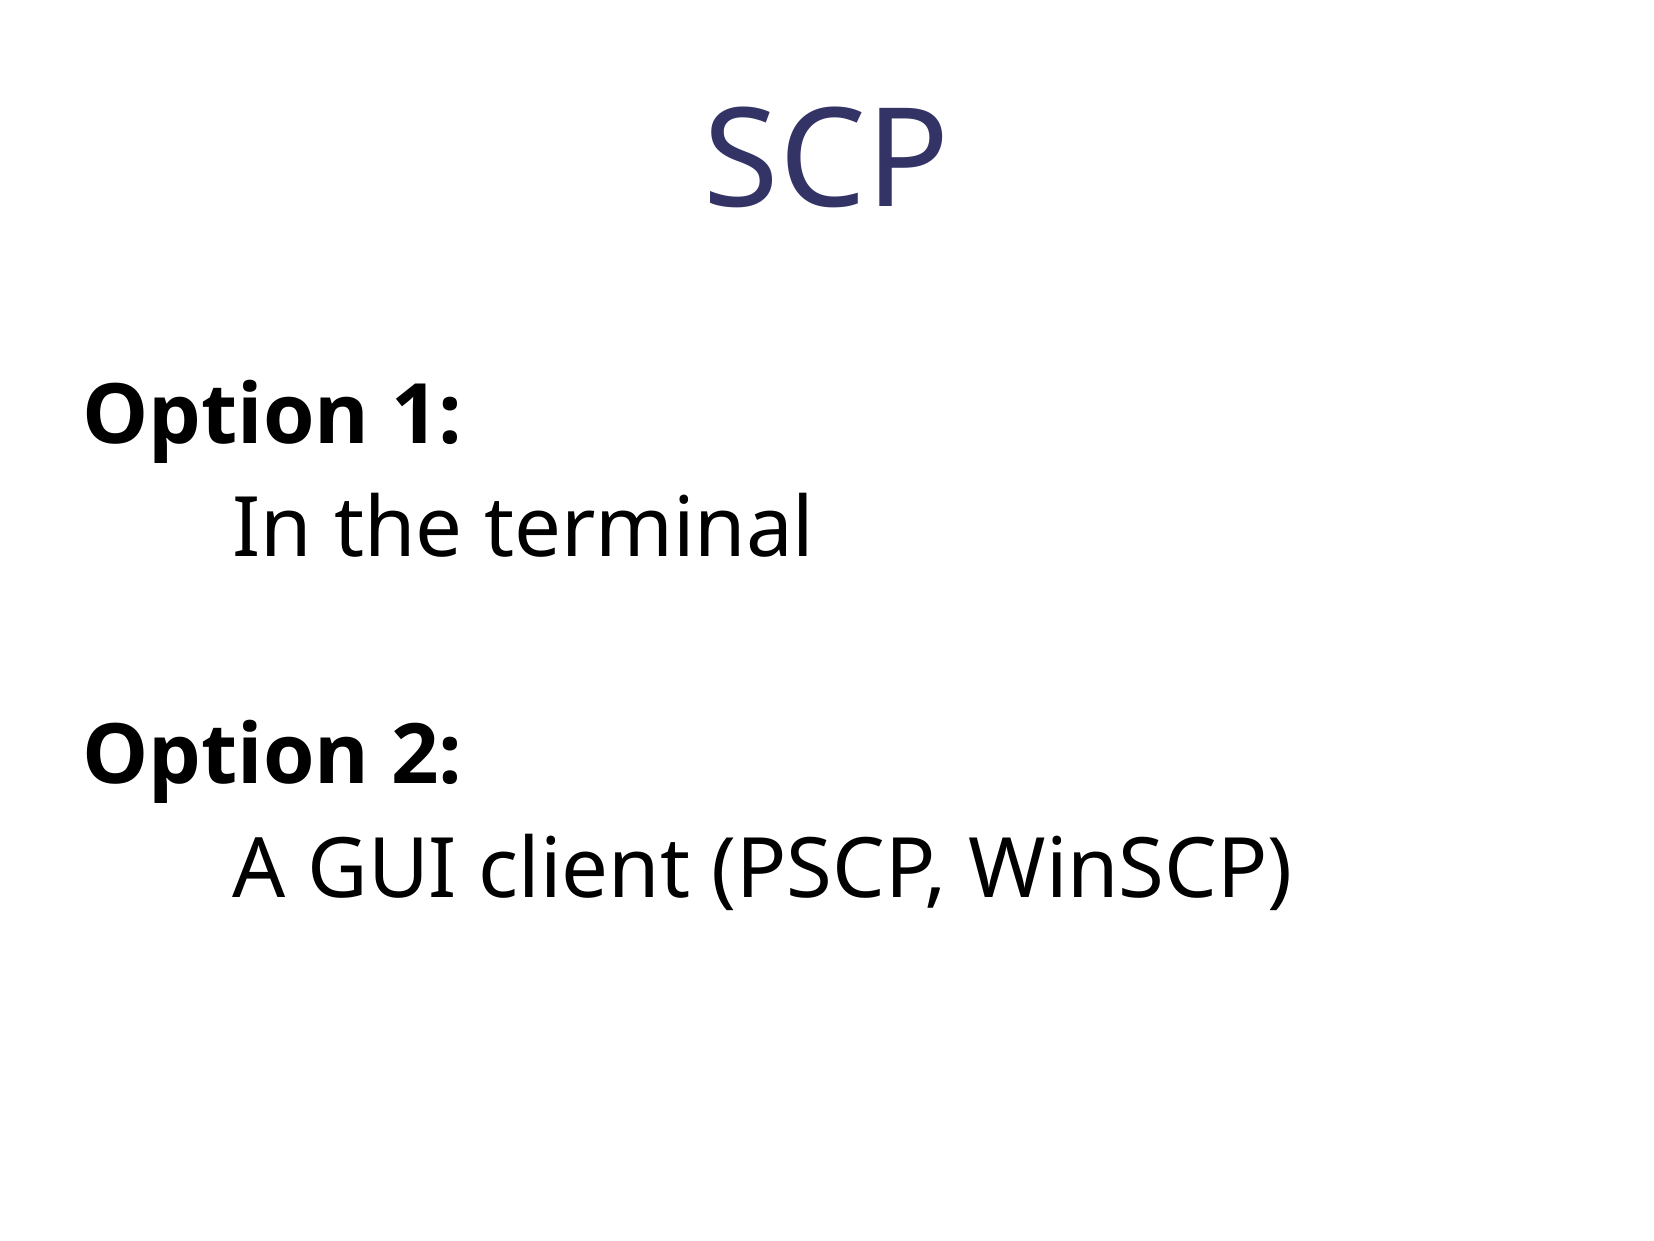

# SCP
Option 1:
		In the terminal
Option 2:
		A GUI client (PSCP, WinSCP)